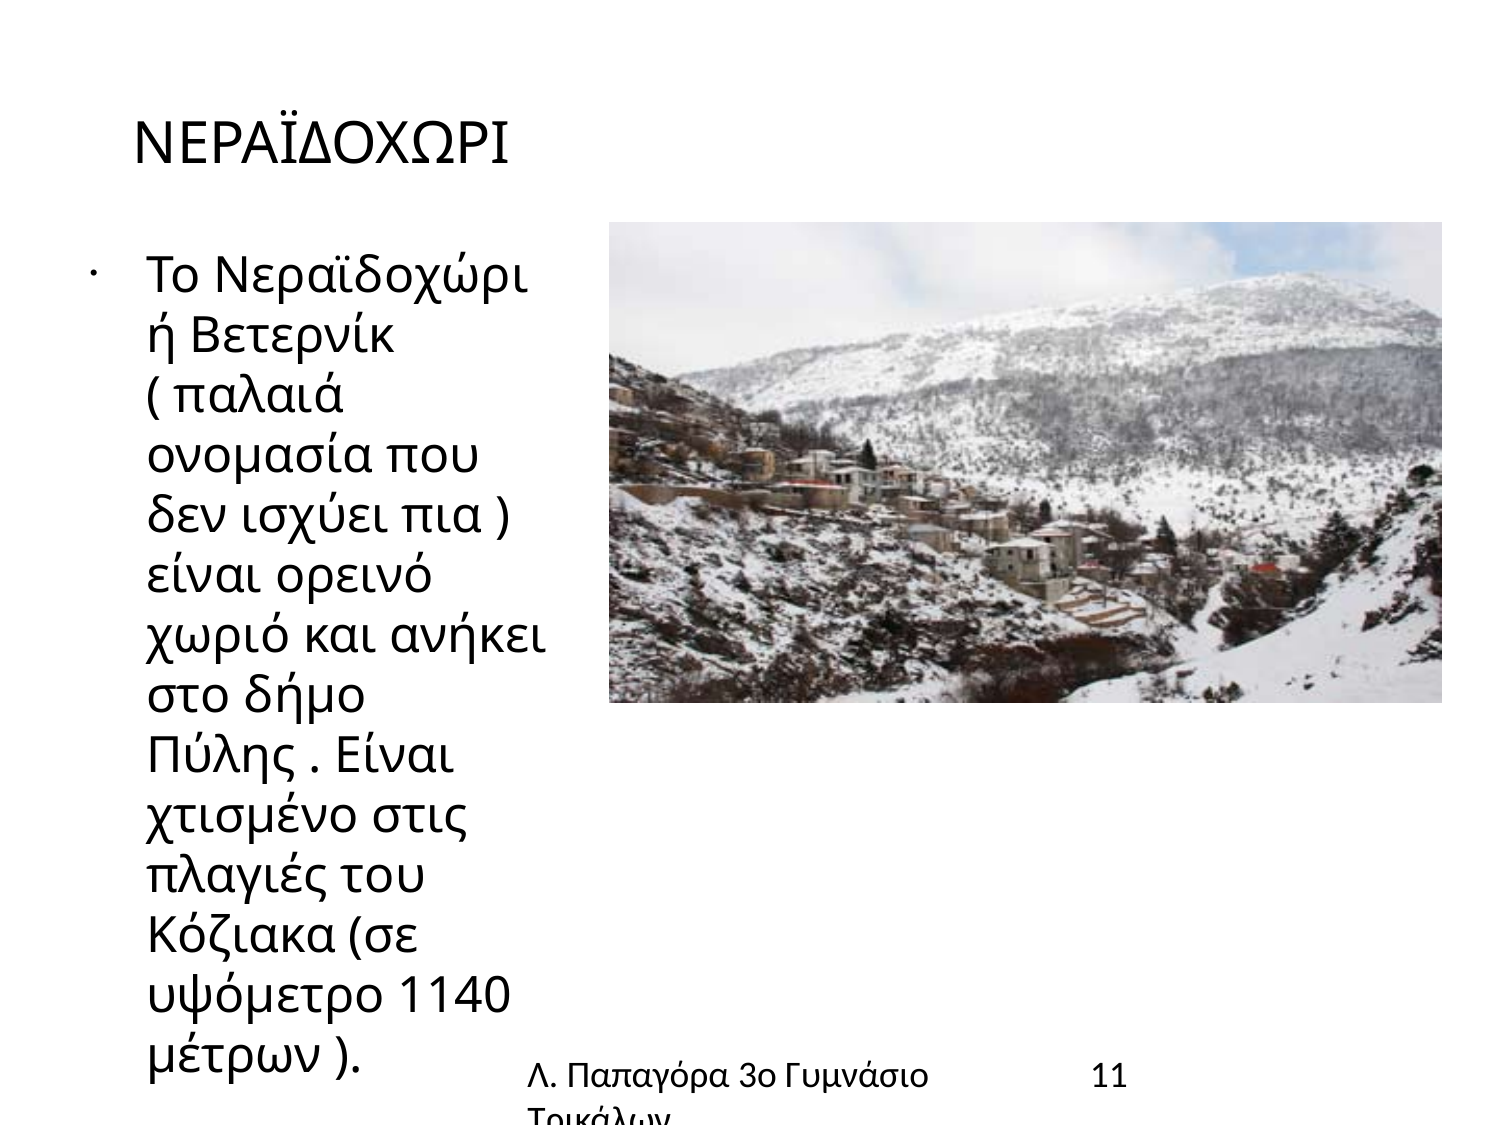

# ΝΕΡΑΪΔΟΧΩΡΙ
Το Νεραϊδοχώρι ή Βετερνίκ ( παλαιά ονομασία που δεν ισχύει πια ) είναι ορεινό χωριό και ανήκει στο δήμο Πύλης . Είναι χτισμένο στις πλαγιές του Κόζιακα (σε υψόμετρο 1140 μέτρων ).
Λ. Παπαγόρα 3ο Γυμνάσιο Τρικάλων